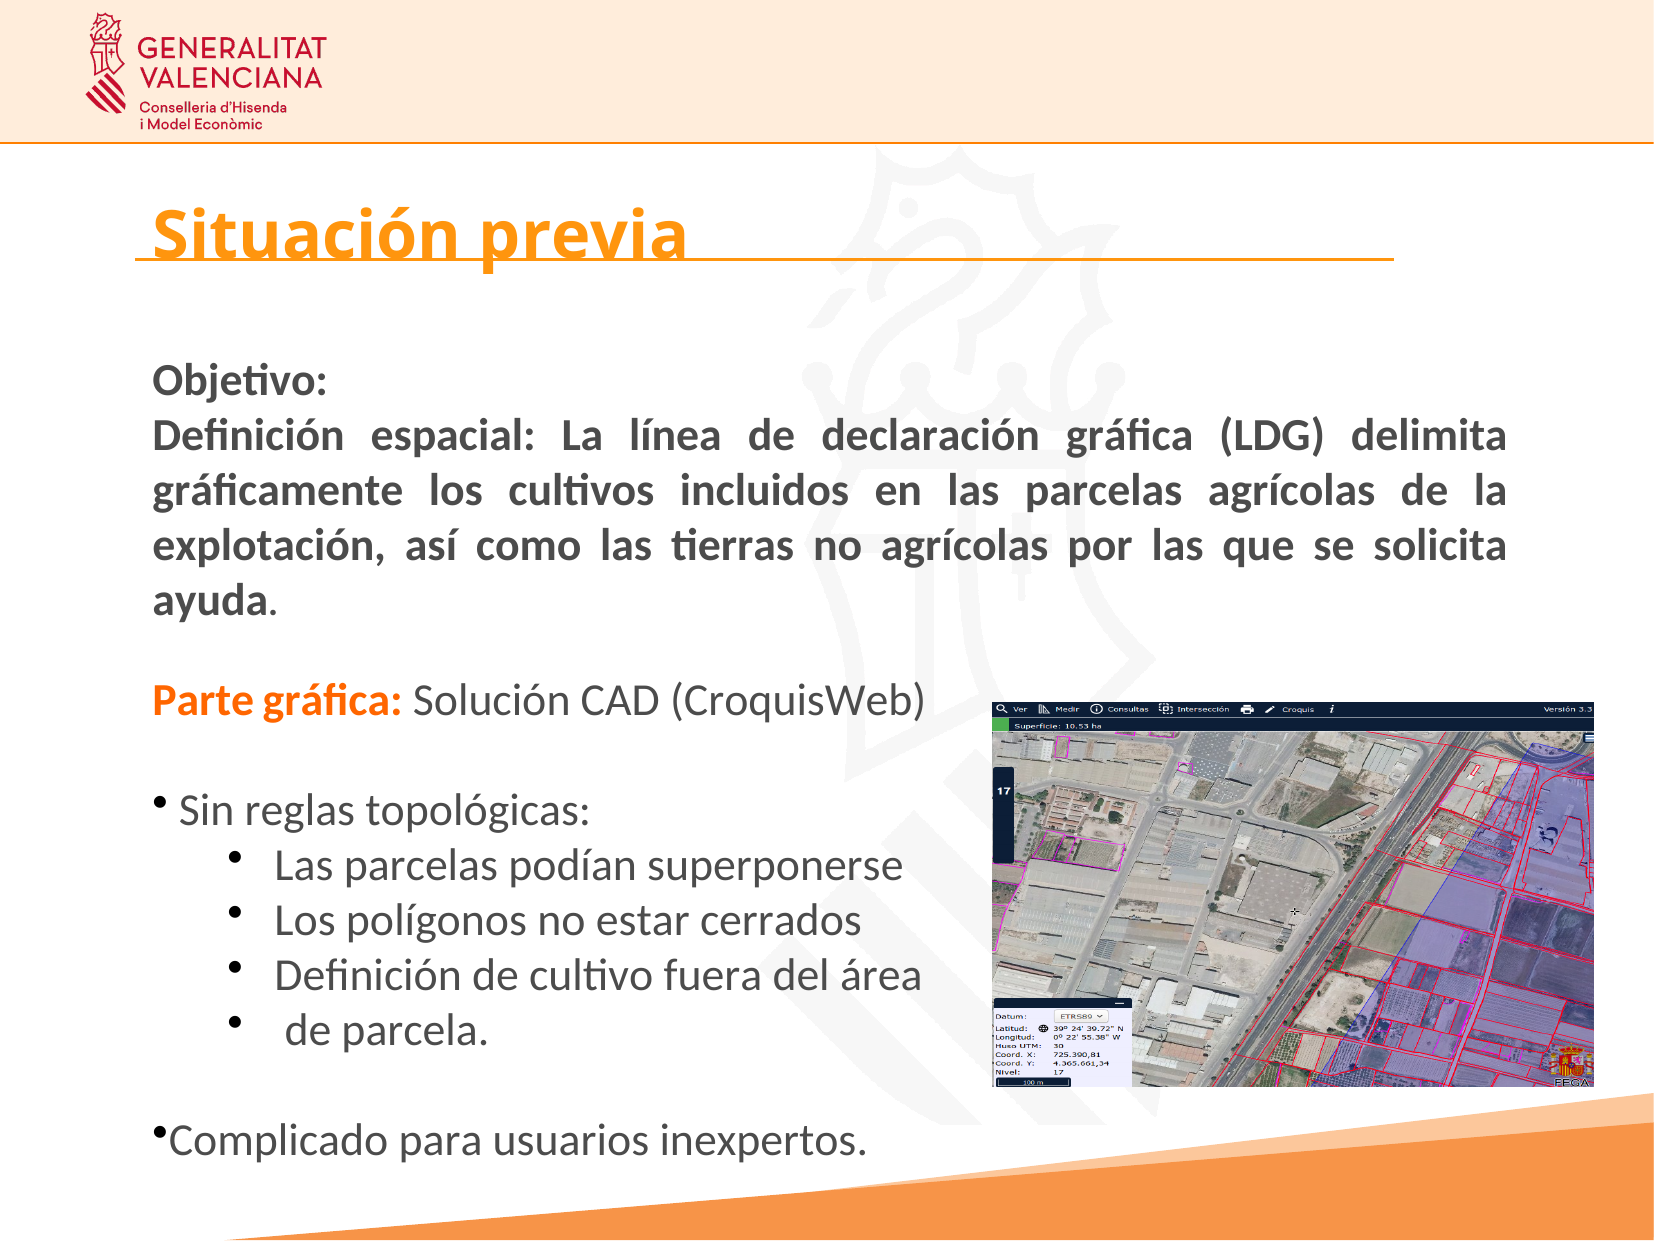

Situación previa
Objetivo:
Definición espacial: La línea de declaración gráfica (LDG) delimita gráficamente los cultivos incluidos en las parcelas agrícolas de la explotación, así como las tierras no agrícolas por las que se solicita ayuda.
Parte gráfica: Solución CAD (CroquisWeb)
 Sin reglas topológicas:
Las parcelas podían superponerse
Los polígonos no estar cerrados
Definición de cultivo fuera del área
 de parcela.
Complicado para usuarios inexpertos.